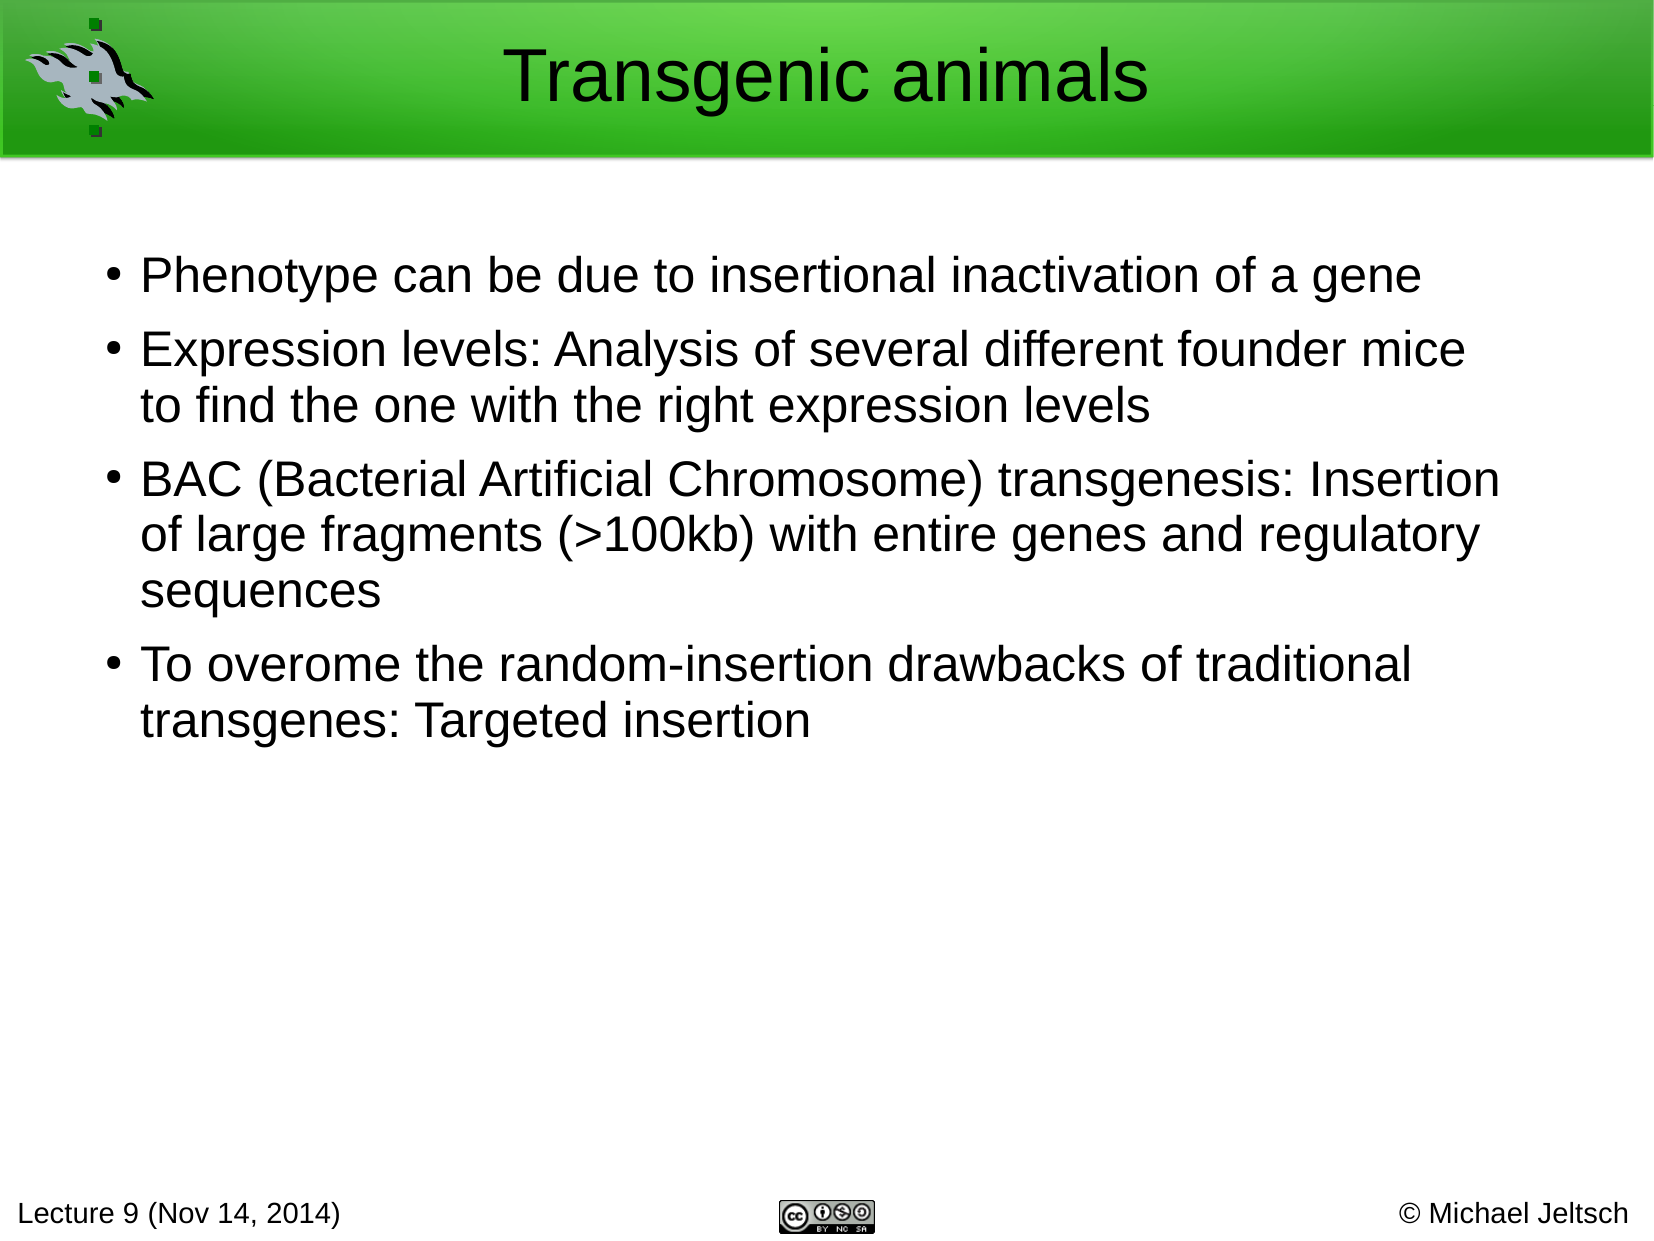

# Transgenic animals
Phenotype can be due to insertional inactivation of a gene
Expression levels: Analysis of several different founder mice to find the one with the right expression levels
BAC (Bacterial Artificial Chromosome) transgenesis: Insertion of large fragments (>100kb) with entire genes and regulatory sequences
To overome the random-insertion drawbacks of traditional transgenes: Targeted insertion